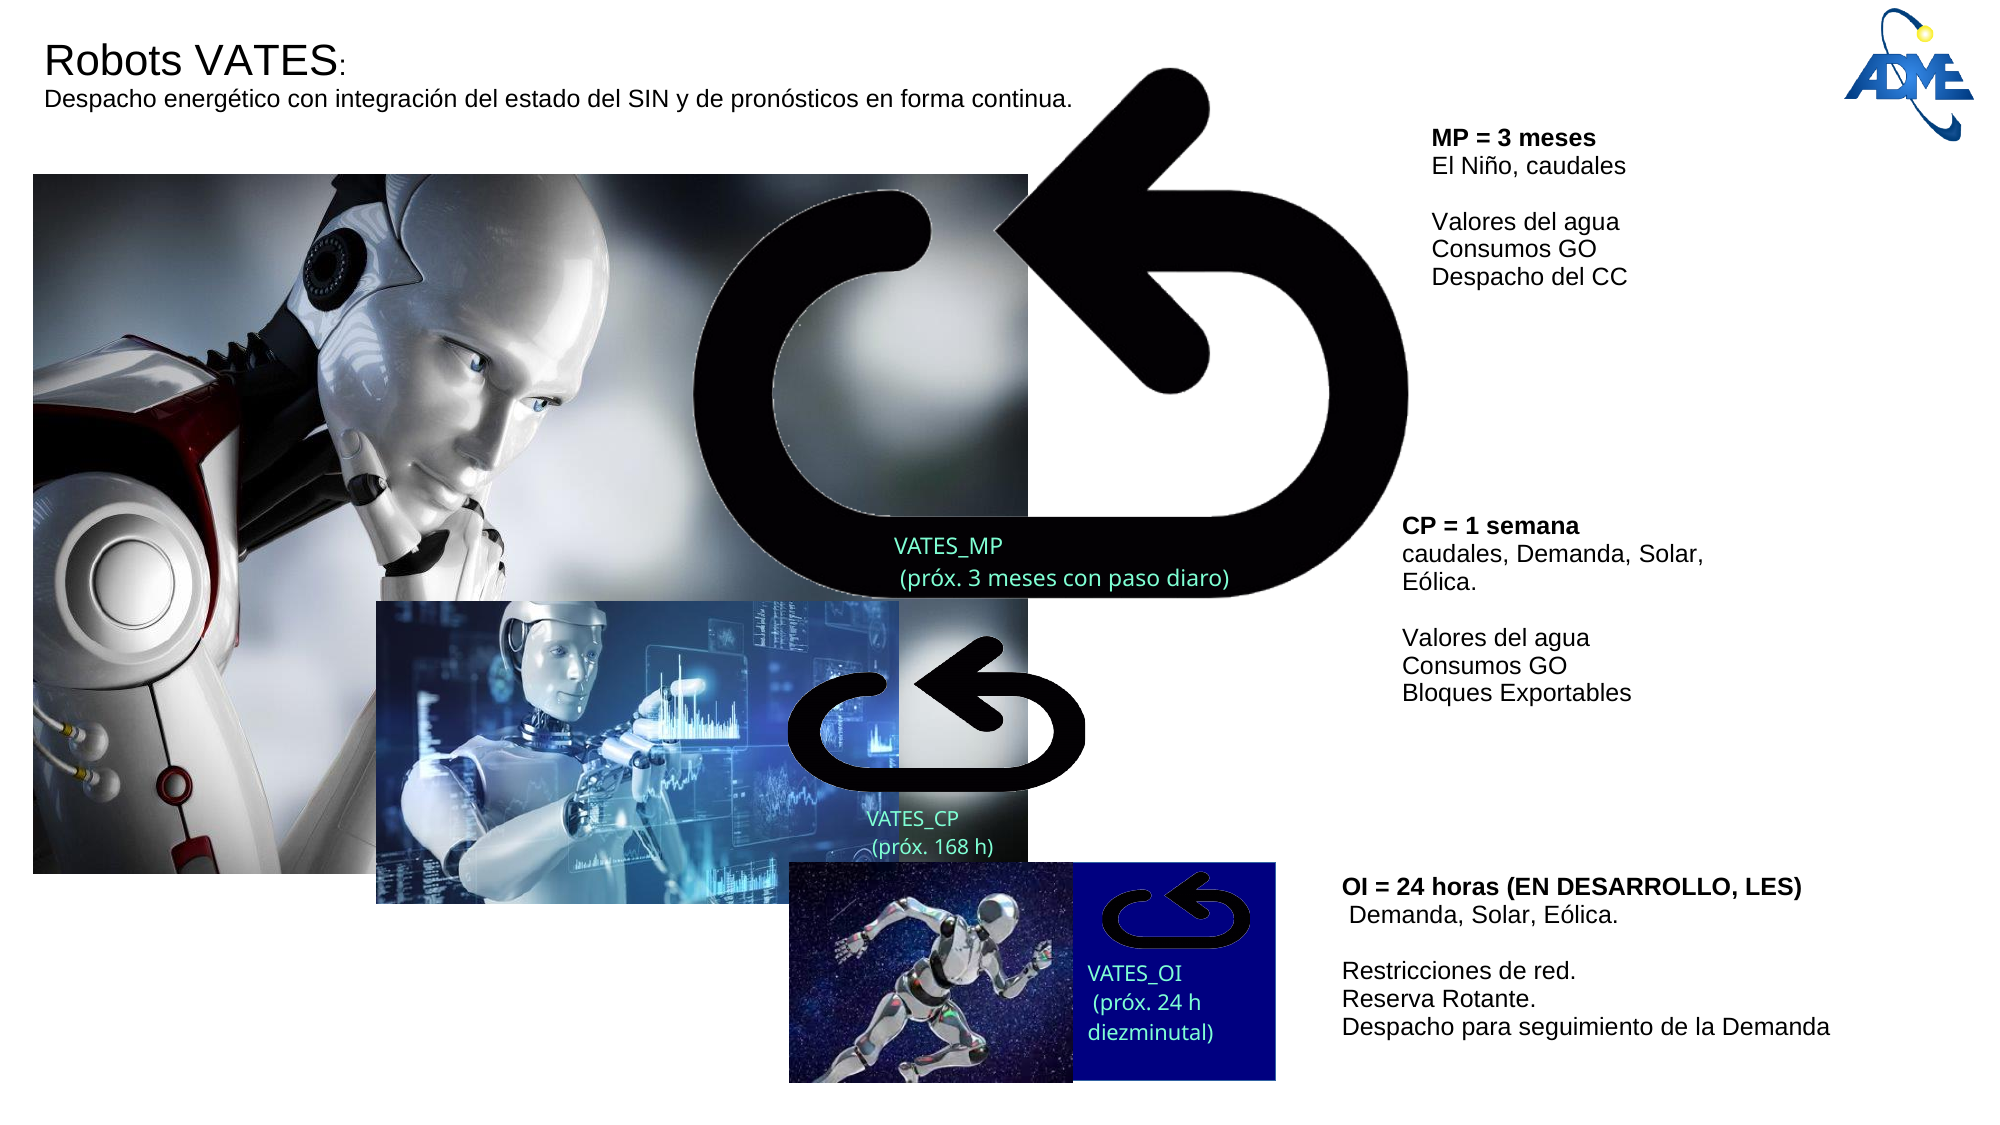

Robots VATES:
Despacho energético con integración del estado del SIN y de pronósticos en forma continua.
VATES_MP
 (próx. 3 meses con paso diaro)
VATES_CP
 (próx. 168 h)
MP = 3 meses
El Niño, caudales
Valores del agua
Consumos GO
Despacho del CC
CP = 1 semana
caudales, Demanda, Solar, Eólica.
Valores del agua
Consumos GO
Bloques Exportables
VATES_OI
 (próx. 24 h
diezminutal)
OI = 24 horas (EN DESARROLLO, LES)
 Demanda, Solar, Eólica.
Restricciones de red.
Reserva Rotante.
Despacho para seguimiento de la Demanda